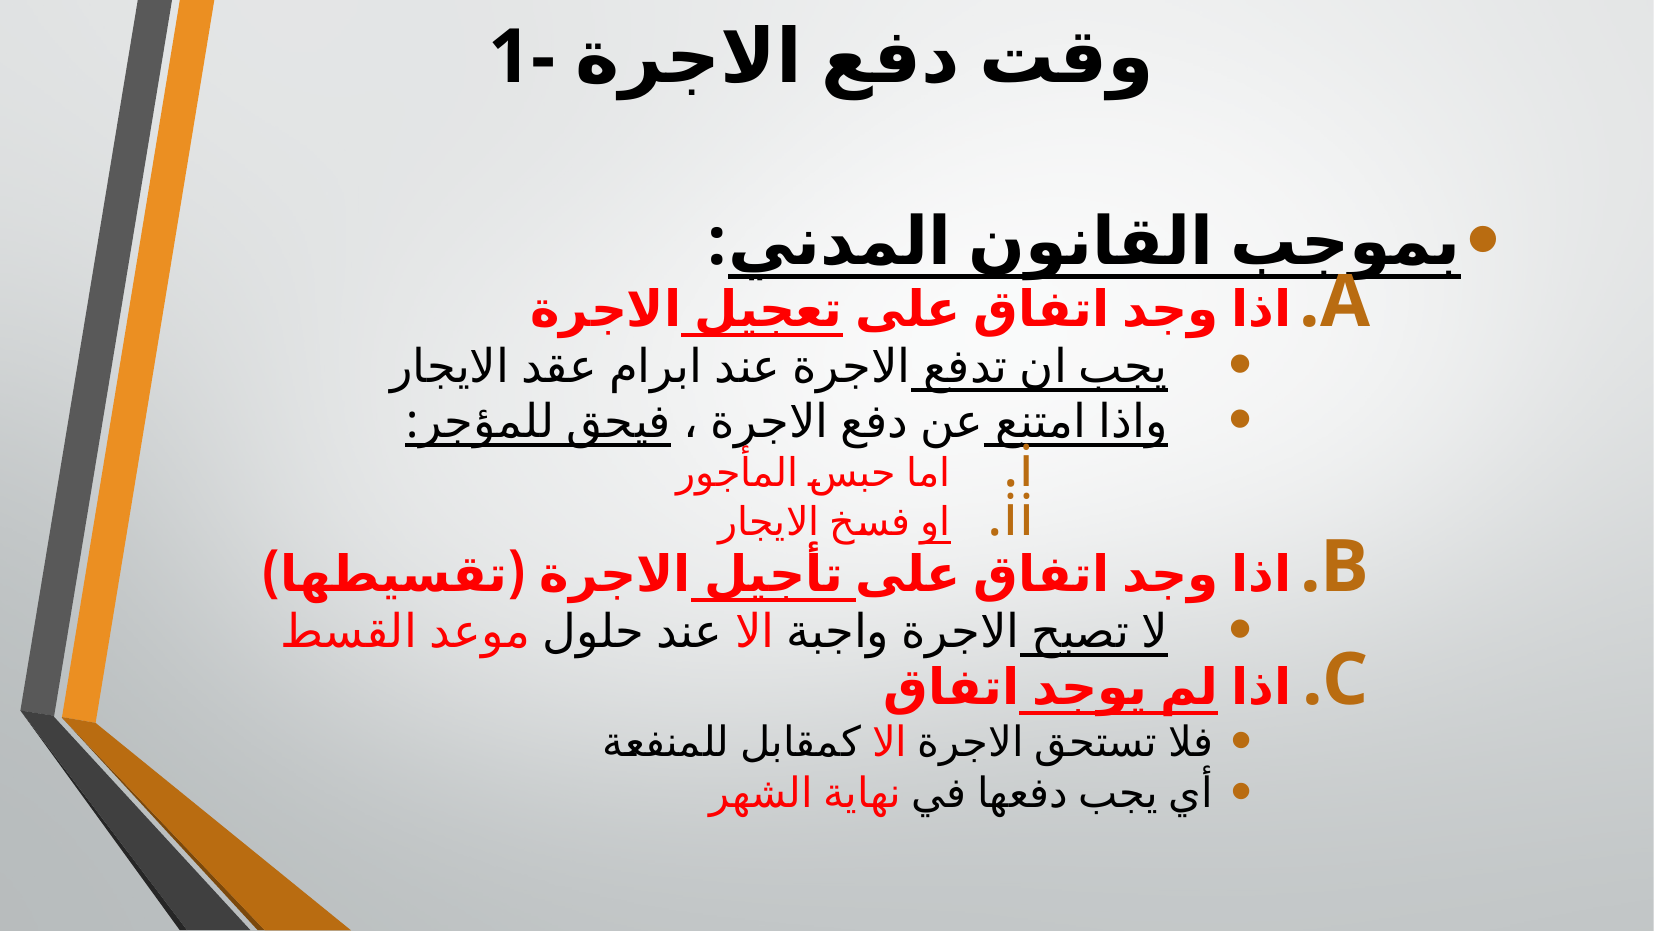

# 1- وقت دفع الاجرة
بموجب القانون المدني:
اذا وجد اتفاق على تعجيل الاجرة
يجب ان تدفع الاجرة عند ابرام عقد الايجار
واذا امتنع عن دفع الاجرة ، فيحق للمؤجر:
اما حبس المأجور
او فسخ الايجار
اذا وجد اتفاق على تأجيل الاجرة (تقسيطها)
لا تصبح الاجرة واجبة الا عند حلول موعد القسط
اذا لم يوجد اتفاق
فلا تستحق الاجرة الا كمقابل للمنفعة
أي يجب دفعها في نهاية الشهر